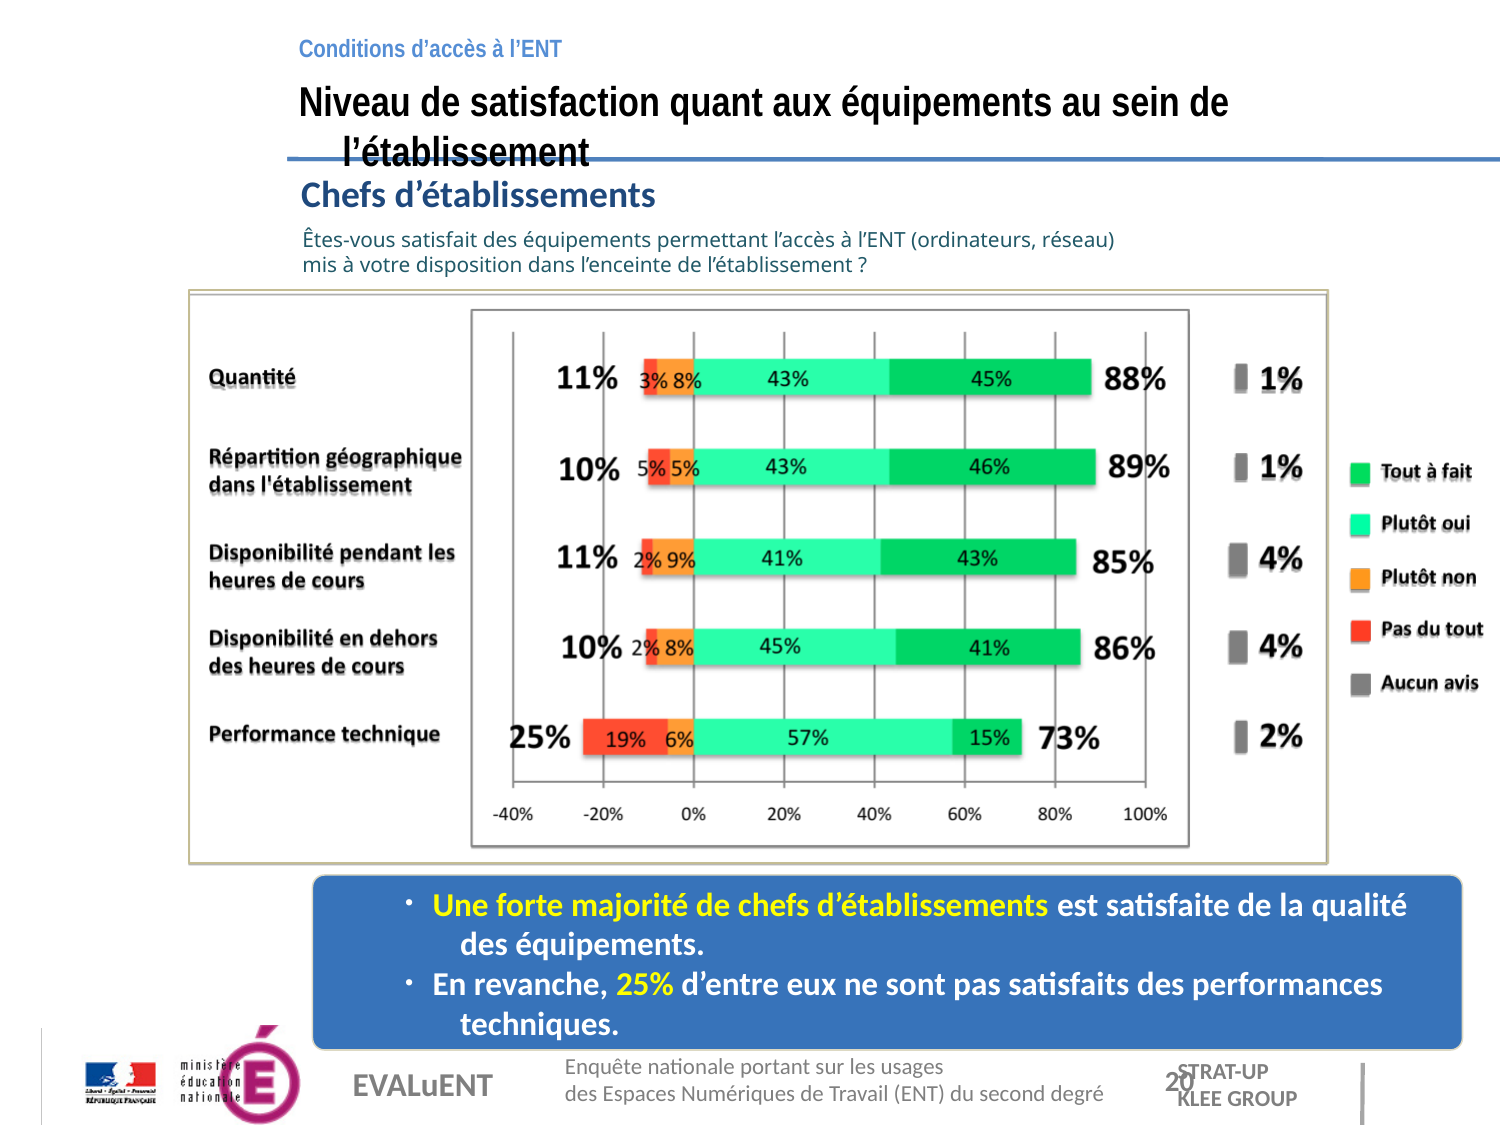

Conditions d’accès à l’ENT
Niveau de satisfaction quant aux équipements au sein de l’établissement
Chefs d’établissements
Êtes-vous satisfait des équipements permettant l’accès à l’ENT (ordinateurs, réseau)
mis à votre disposition dans l’enceinte de l’établissement ?
Une forte majorité de chefs d’établissements est satisfaite de la qualité
des équipements.
En revanche, 25% d’entre eux ne sont pas satisfaits des performances techniques.